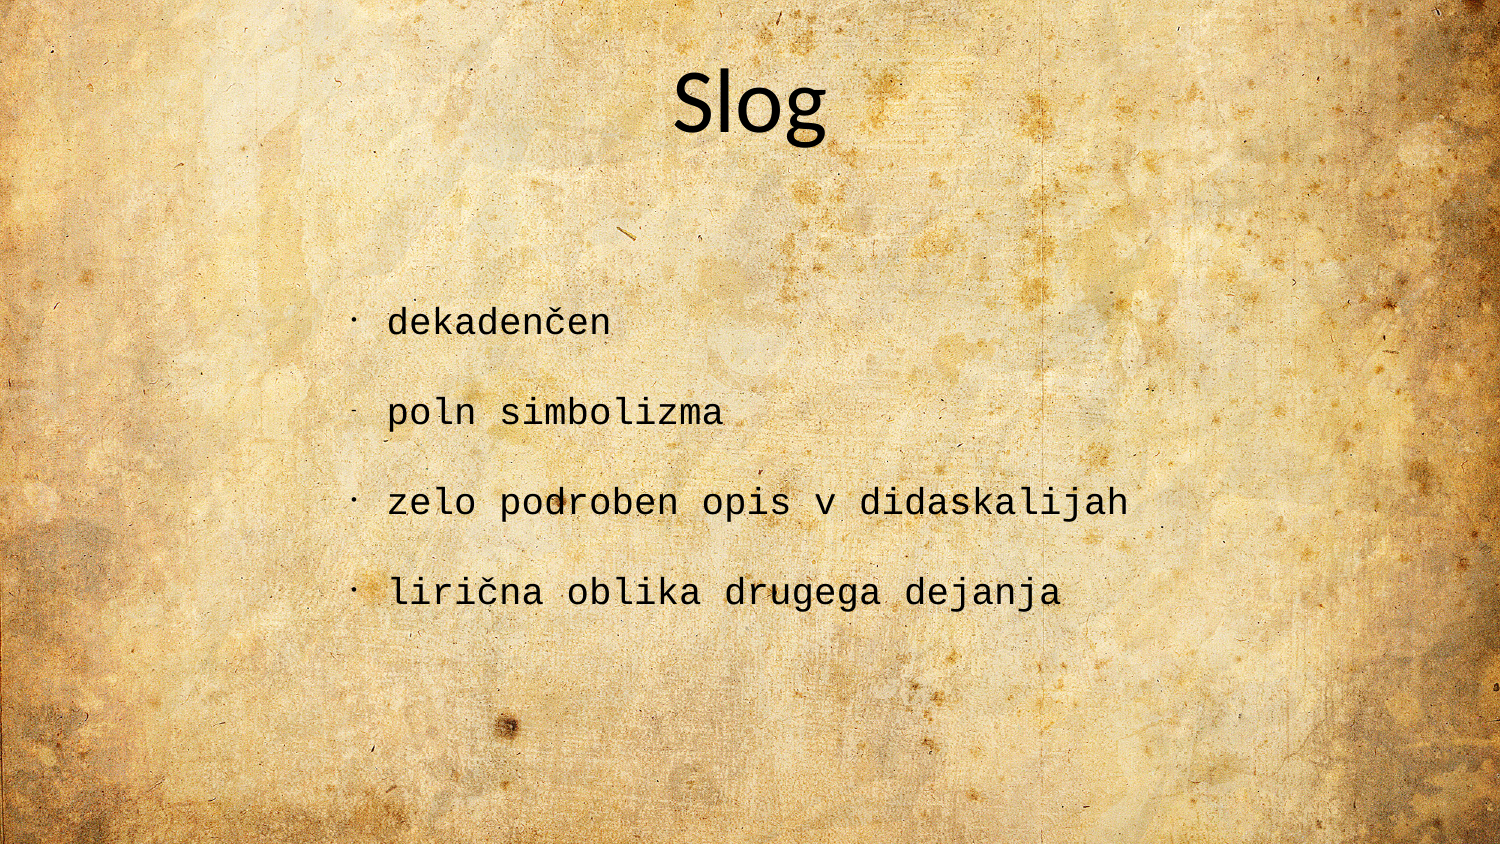

# Slog
dekadenčen
poln simbolizma
zelo podroben opis v didaskalijah
lirična oblika drugega dejanja